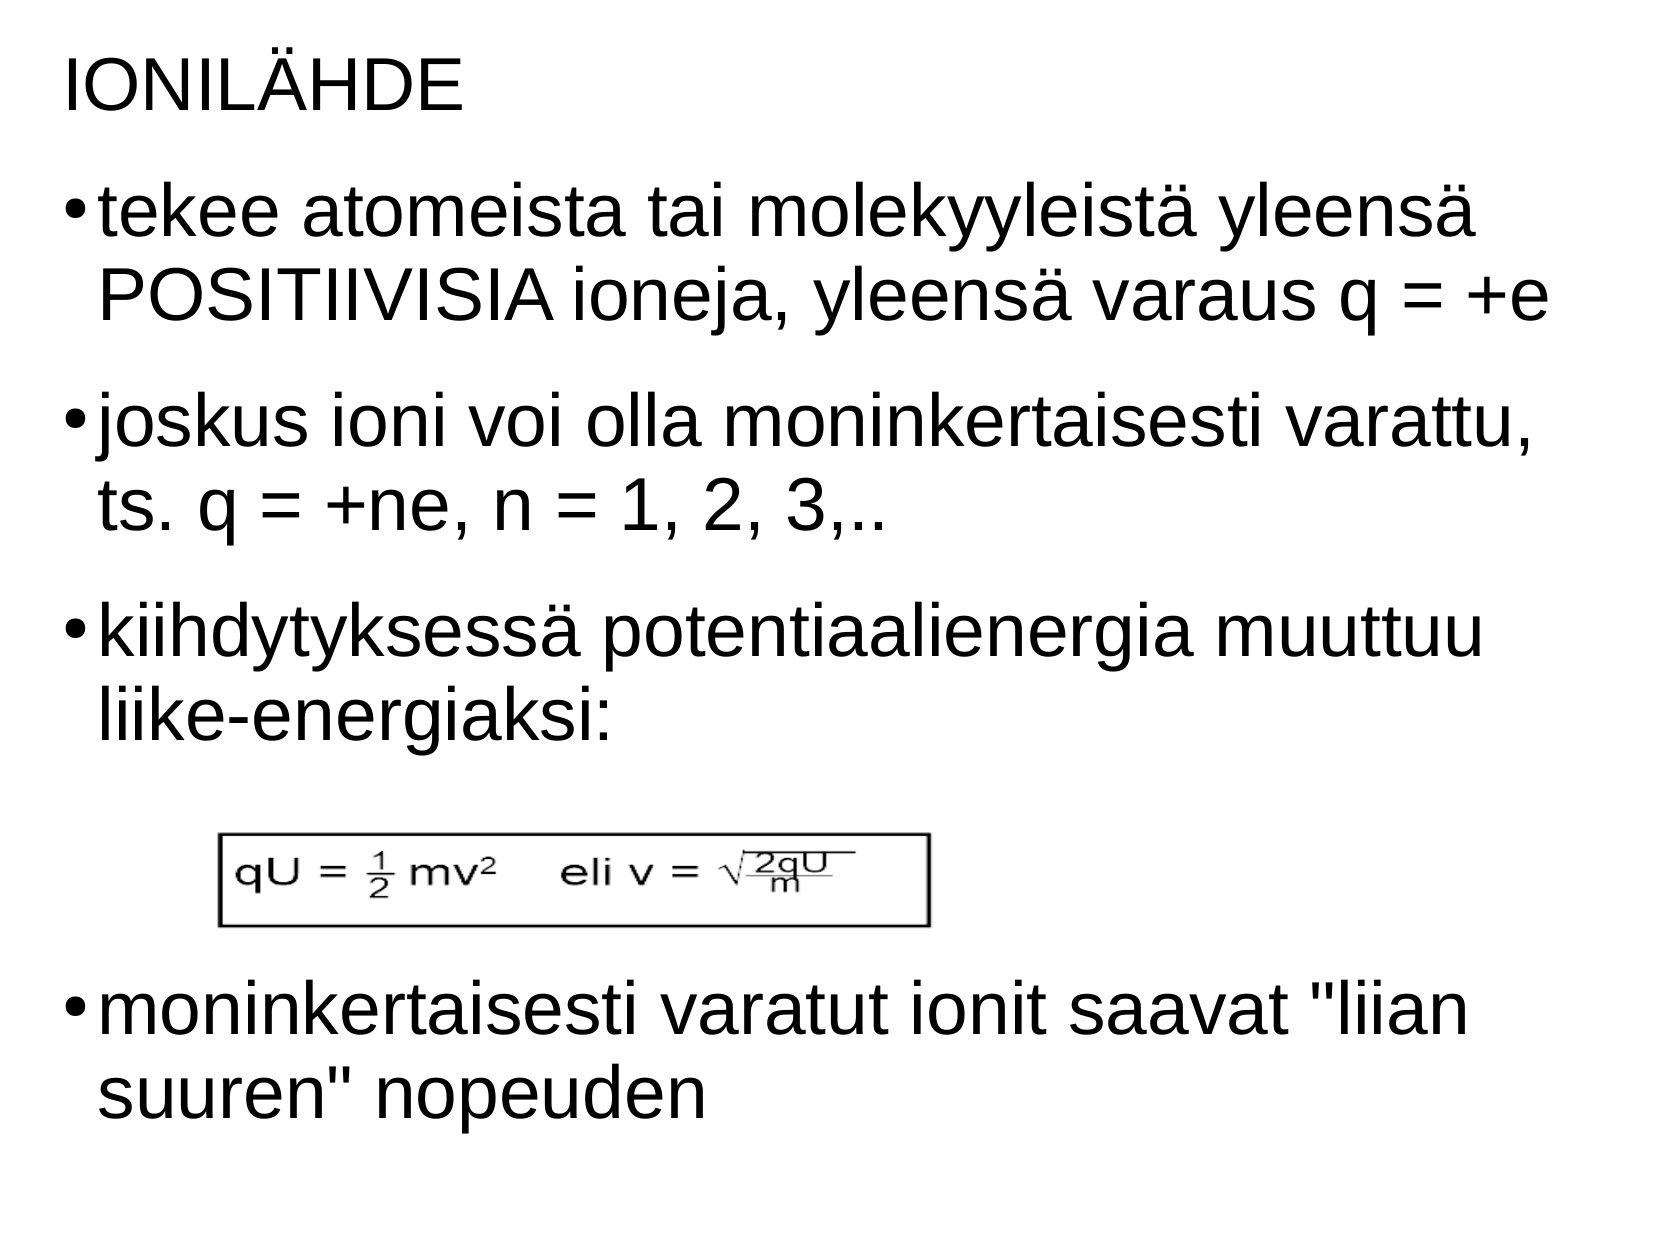

IONILÄHDE
tekee atomeista tai molekyyleistä yleensä POSITIIVISIA ioneja, yleensä varaus q = +e
joskus ioni voi olla moninkertaisesti varattu, ts. q = +ne, n = 1, 2, 3,..
kiihdytyksessä potentiaalienergia muuttuu liike-energiaksi:
moninkertaisesti varatut ionit saavat "liian suuren" nopeuden